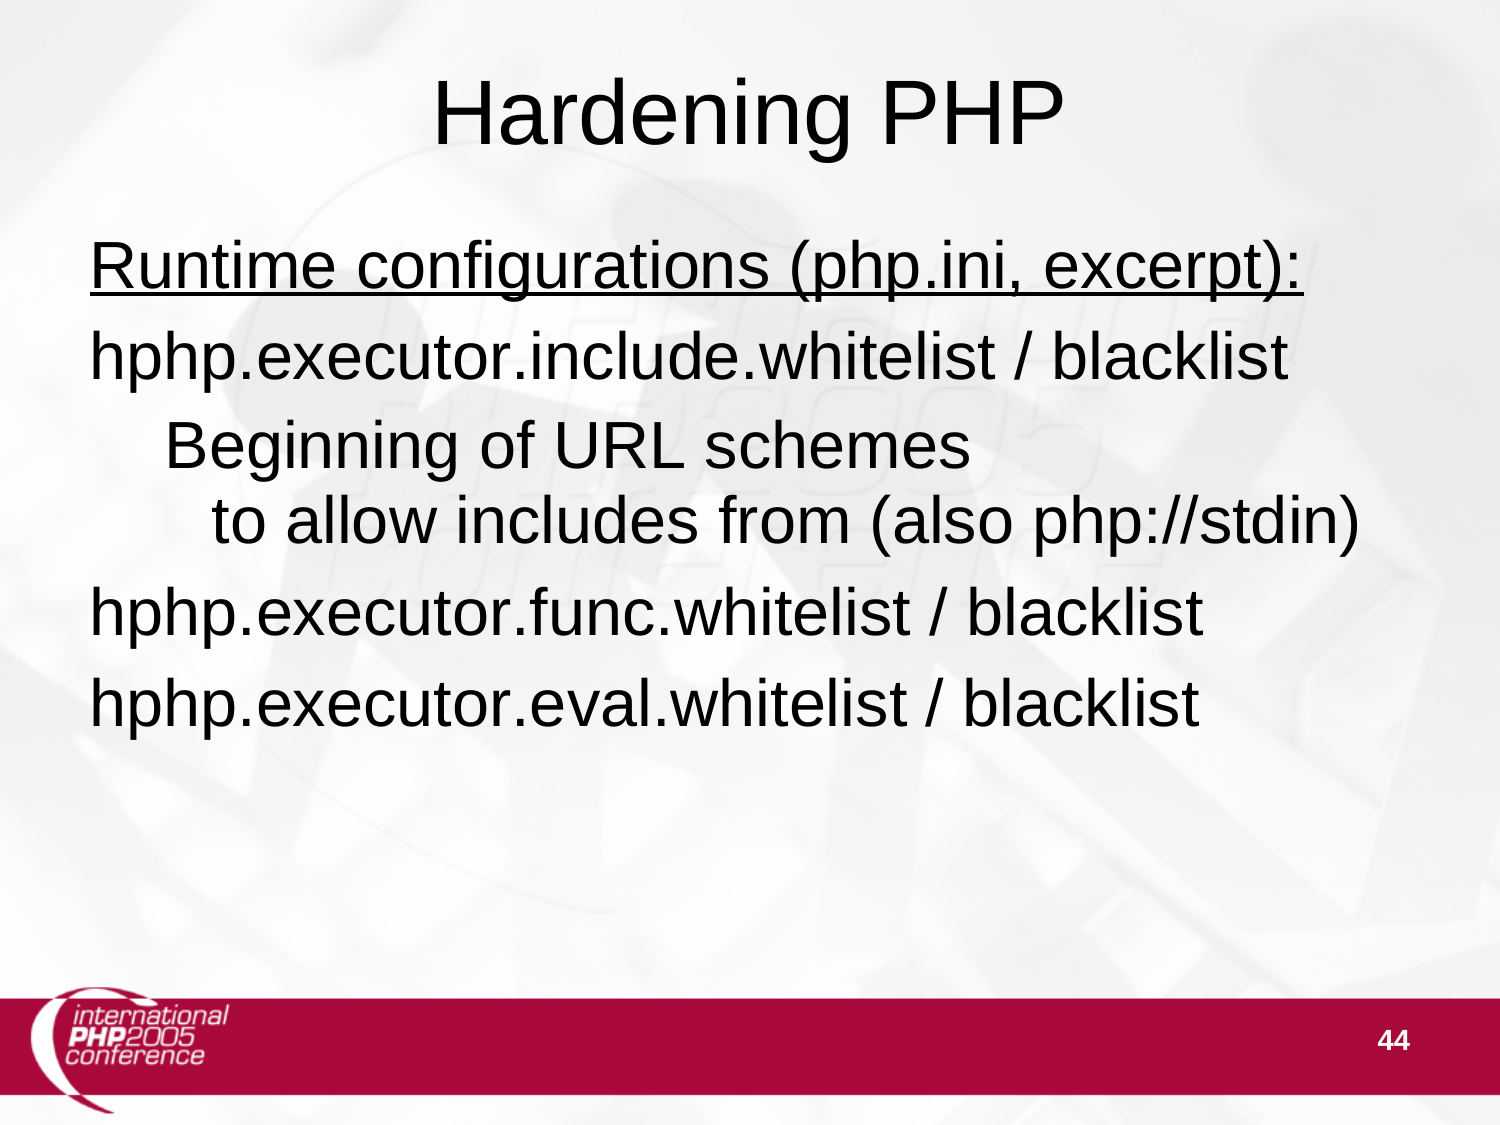

# Hardening PHP
Runtime configurations (php.ini, excerpt):
hphp.executor.include.whitelist / blacklist
Beginning of URL schemes
to allow includes from (also php://stdin)
hphp.executor.func.whitelist / blacklist
hphp.executor.eval.whitelist / blacklist
44